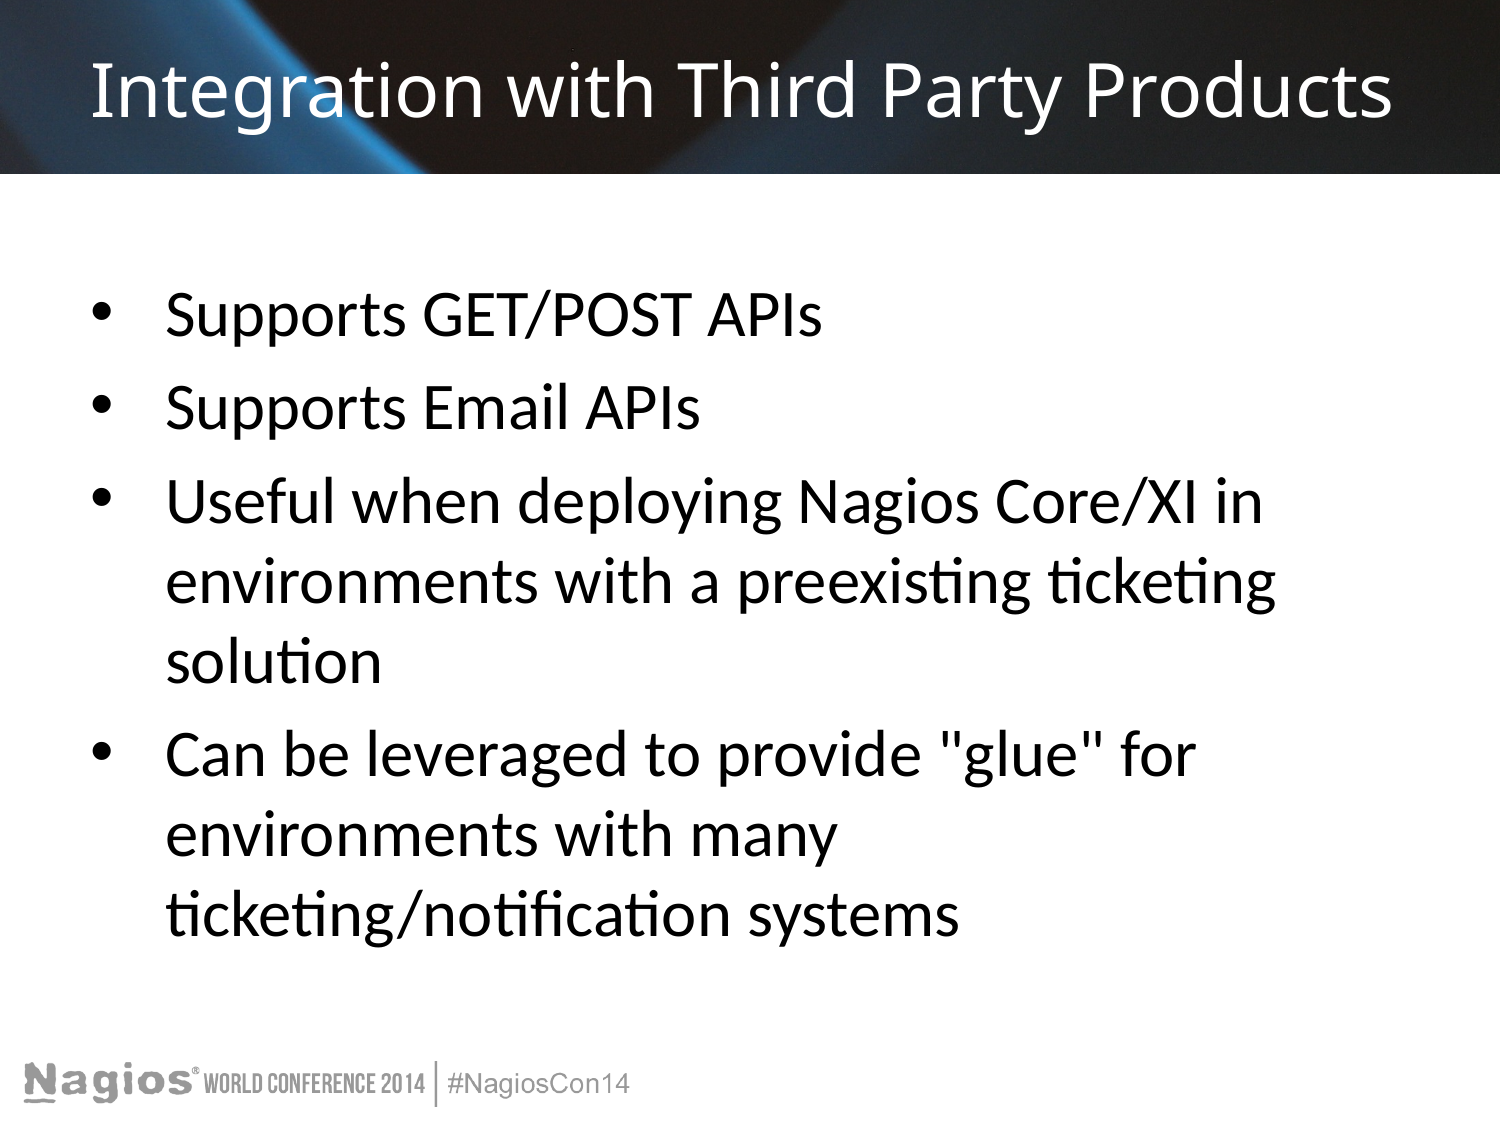

# Integration with Third Party Products
Supports GET/POST APIs
Supports Email APIs
Useful when deploying Nagios Core/XI in environments with a preexisting ticketing solution
Can be leveraged to provide "glue" for environments with many ticketing/notification systems